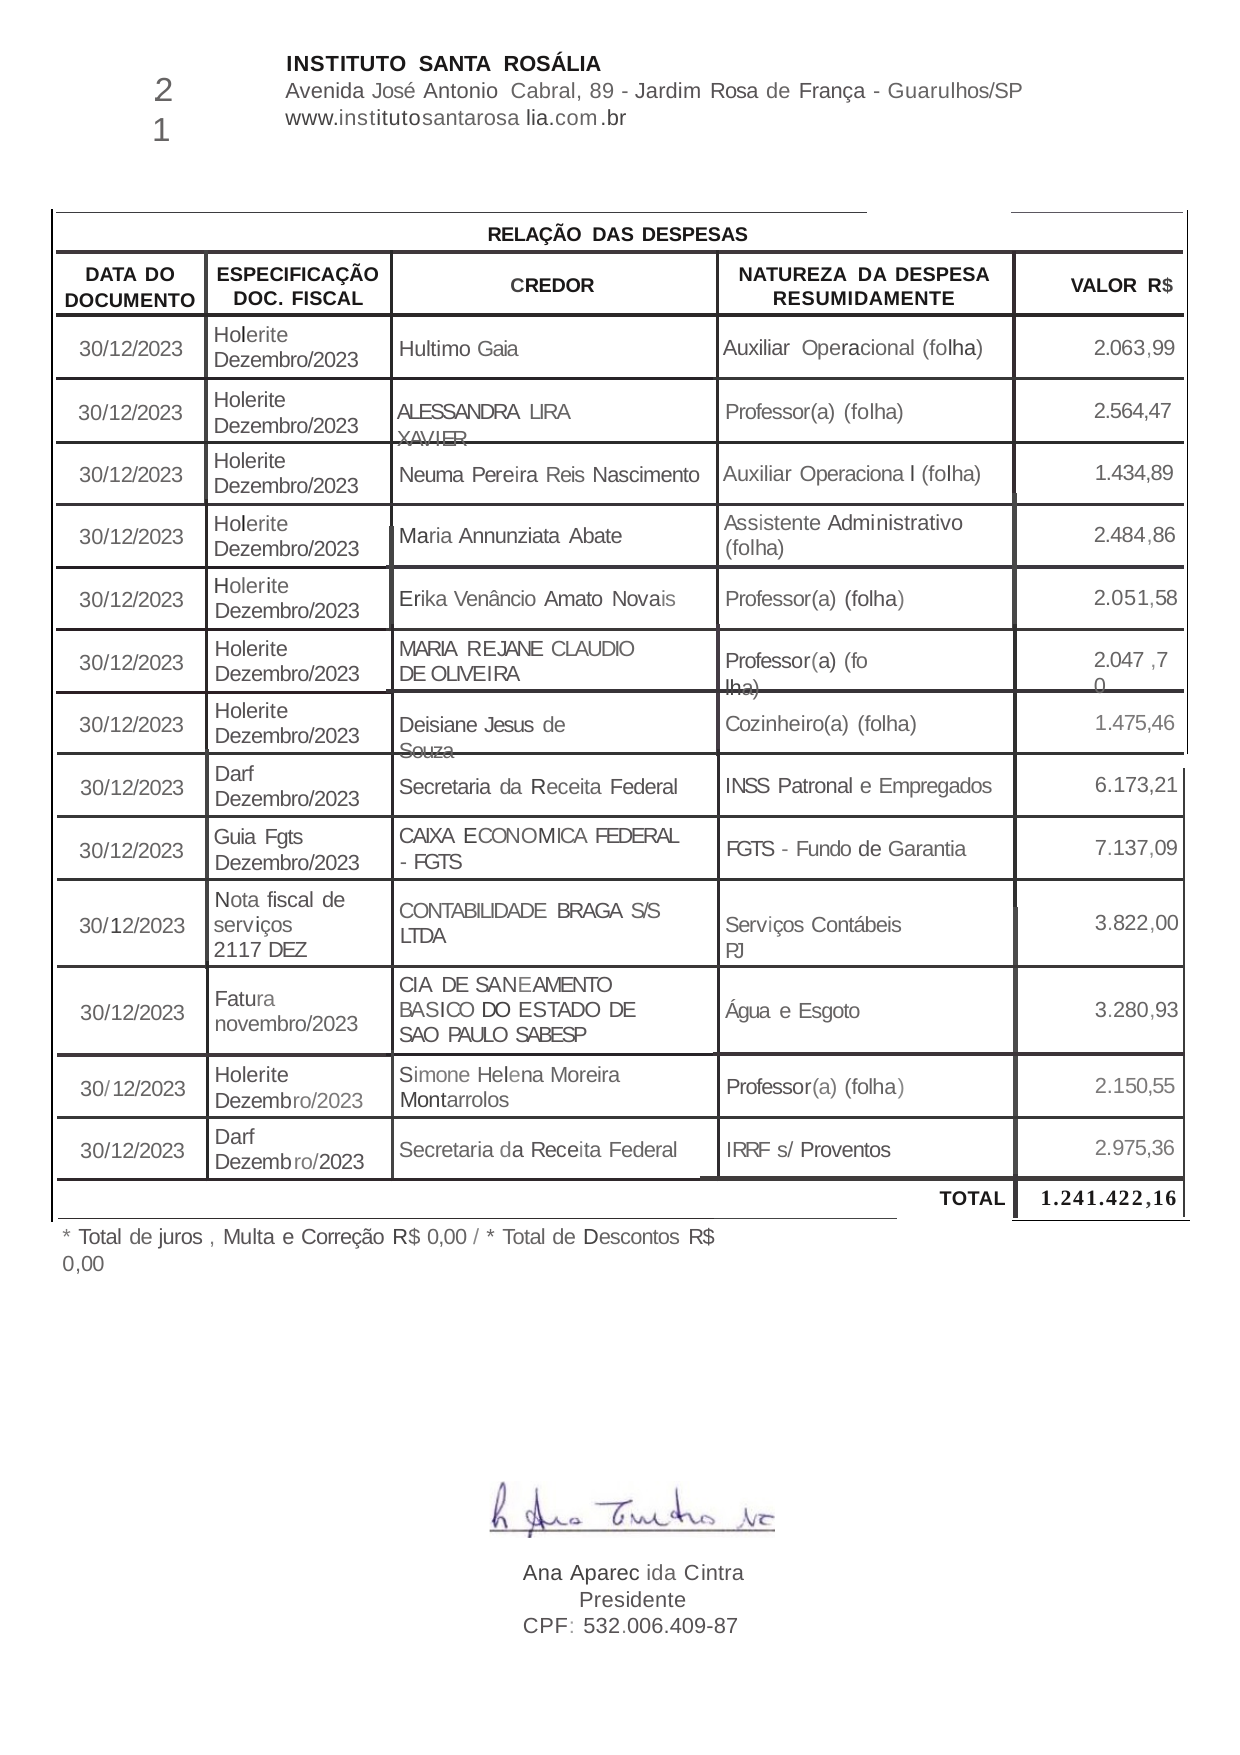

INSTITUTO SANTA ROSÁLIA
Avenida José Antonio Cabral, 89 - Jardim Rosa de França - Guarulhos/SP www.institutosantarosa lia.com.br
.21
RELAÇÃO DAS DESPESAS
DATA DO DOCUMENTO
ESPECIFICAÇÃO DOC. FISCAL
NATUREZA DA DESPESA RESUMIDAMENTE
CREDOR
VALOR R$
Holerite Dezembro/2023
Auxiliar Operacional (folha)
2.063,99
30/12/2023
Hultimo Gaia
Holerite Dezembro/2023
2.564,47
ALESSANDRA LIRA XAVIER
Professor(a) (folha)
30/12/2023
Holerite Dezembro/2023
1.434,89
Auxiliar Operaciona l (folha)
30/12/2023
Neuma Pereira Reis Nascimento
Assistente Administrativo (folha)
Holerite Dezembro/2023
2.484,86
Maria Annunziata Abate
30/12/2023
Holerite Dezembro/2023
2.051,58
Erika Venâncio Amato Novais
Professor(a) (folha)
30/12/2023
Holerite Dezembro/2023
MARIA REJANE CLAUDIO DE OLIVEIRA
2.047 ,70
Professor(a) (fo lha)
30/12/2023
Holerite Dezembro/2023
1.475,46
Cozinheiro(a) (folha)
30/12/2023
Deisiane Jesus de Souza
Darf Dezembro/2023
6.173,21
INSS Patronal e Empregados
Secretaria da Receita Federal
30/12/2023
CAIXA ECONOMICA FEDERAL - FGTS
Guia Fgts Dezembro/2023
7.137,09
FGTS - Fundo de Garantia
30/12/2023
Nota fiscal de serviços 2117 DEZ
CONTABILIDADE BRAGA S/S LTDA
3.822,00
Serviços Contábeis PJ
30/12/2023
CIA DE SANEAMENTO BASICO DO ESTADO DE SAO PAULO SABESP
Fatura novembro/2023
3.280,93
Água e Esgoto
30/12/2023
Holerite
Dezembro/2023
Simone Helena Moreira Montarrolos
2.150,55
Professor(a) (folha)
30/12/2023
Darf
Dezembro/2023
2.975,36
Secretaria da Receita Federal
IRRF s/ Proventos
30/12/2023
1.241.422,16
TOTAL
* Total de juros , Multa e Correção R$ 0,00 / * Total de Descontos R$ 0,00
Ana Aparec ida Cintra Presidente
CPF: 532.006.409-87